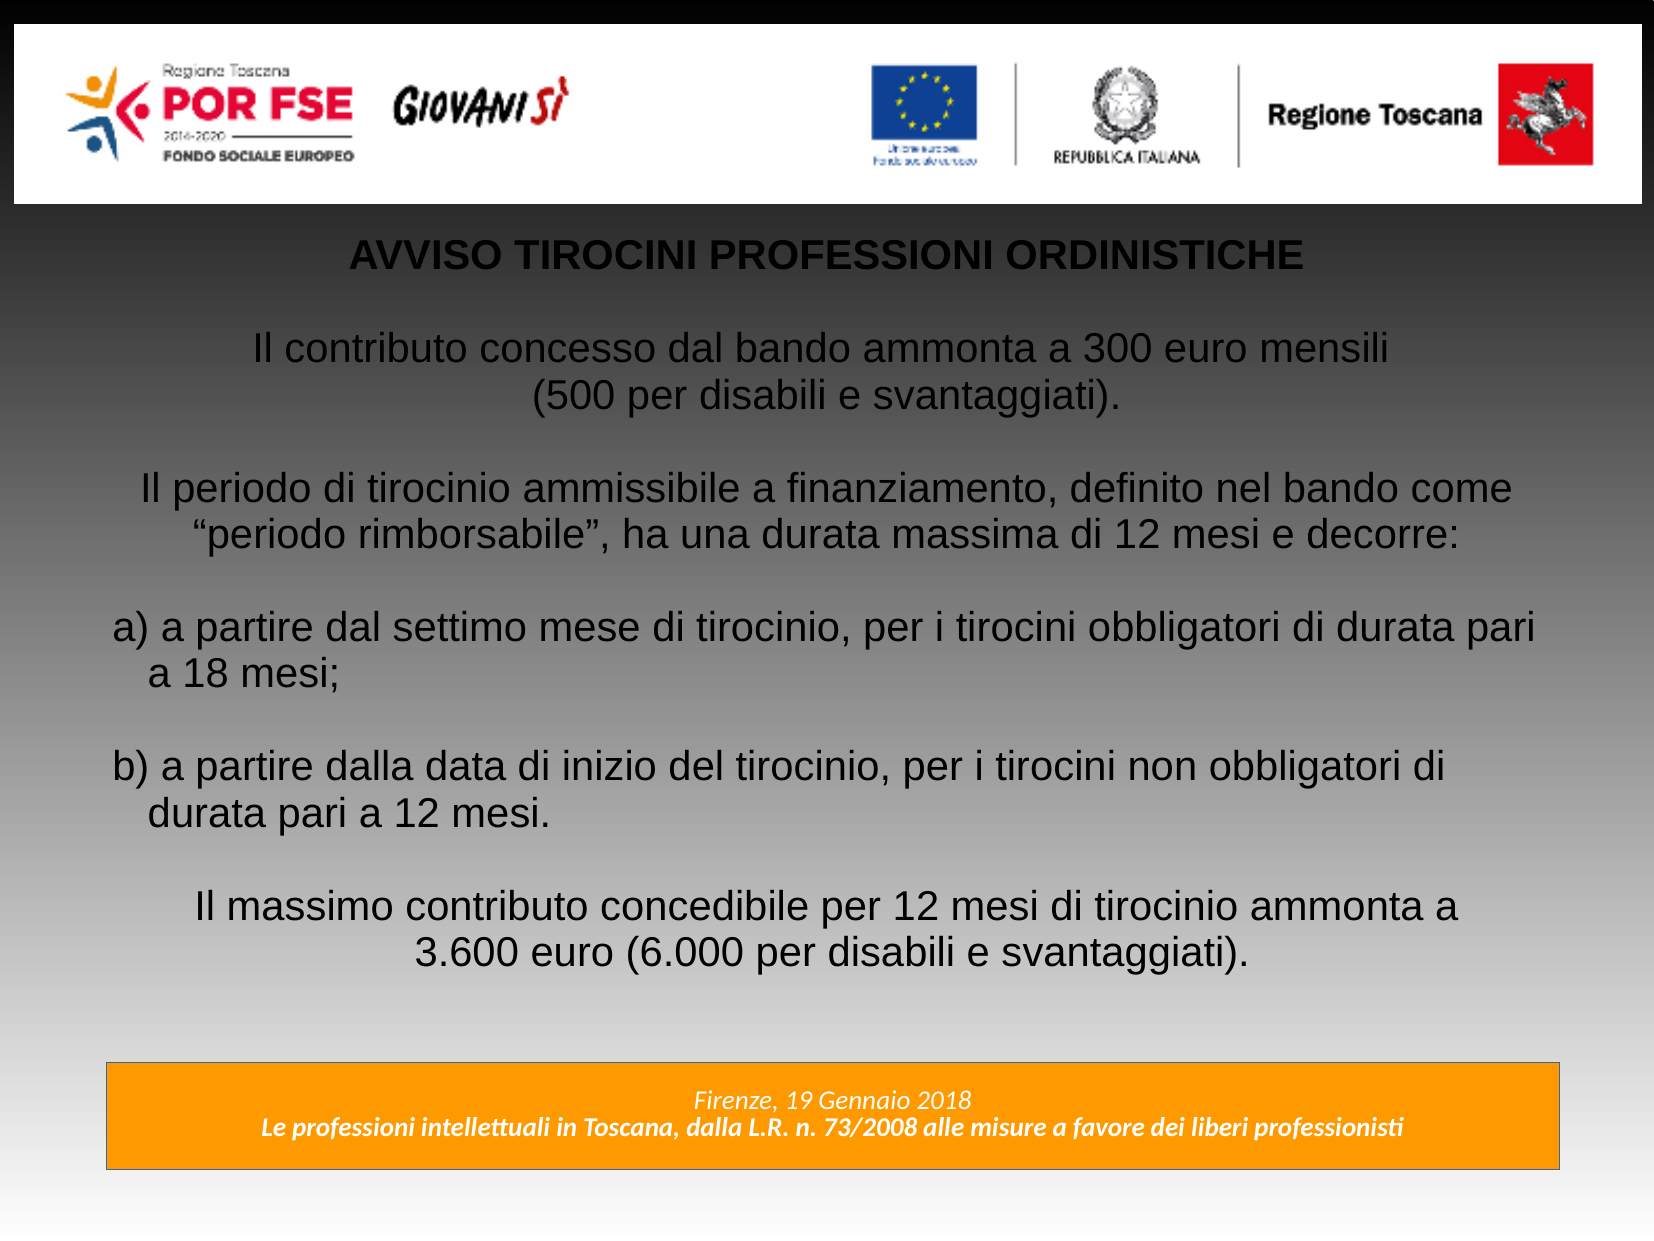

#
AVVISO TIROCINI PROFESSIONI ORDINISTICHE
Il contributo concesso dal bando ammonta a 300 euro mensili
(500 per disabili e svantaggiati).
Il periodo di tirocinio ammissibile a finanziamento, definito nel bando come “periodo rimborsabile”, ha una durata massima di 12 mesi e decorre:
 a partire dal settimo mese di tirocinio, per i tirocini obbligatori di durata pari a 18 mesi;
 a partire dalla data di inizio del tirocinio, per i tirocini non obbligatori di durata pari a 12 mesi.
Il massimo contributo concedibile per 12 mesi di tirocinio ammonta a
 3.600 euro (6.000 per disabili e svantaggiati).
Firenze, 19 Gennaio 2018
Le professioni intellettuali in Toscana, dalla L.R. n. 73/2008 alle misure a favore dei liberi professionisti